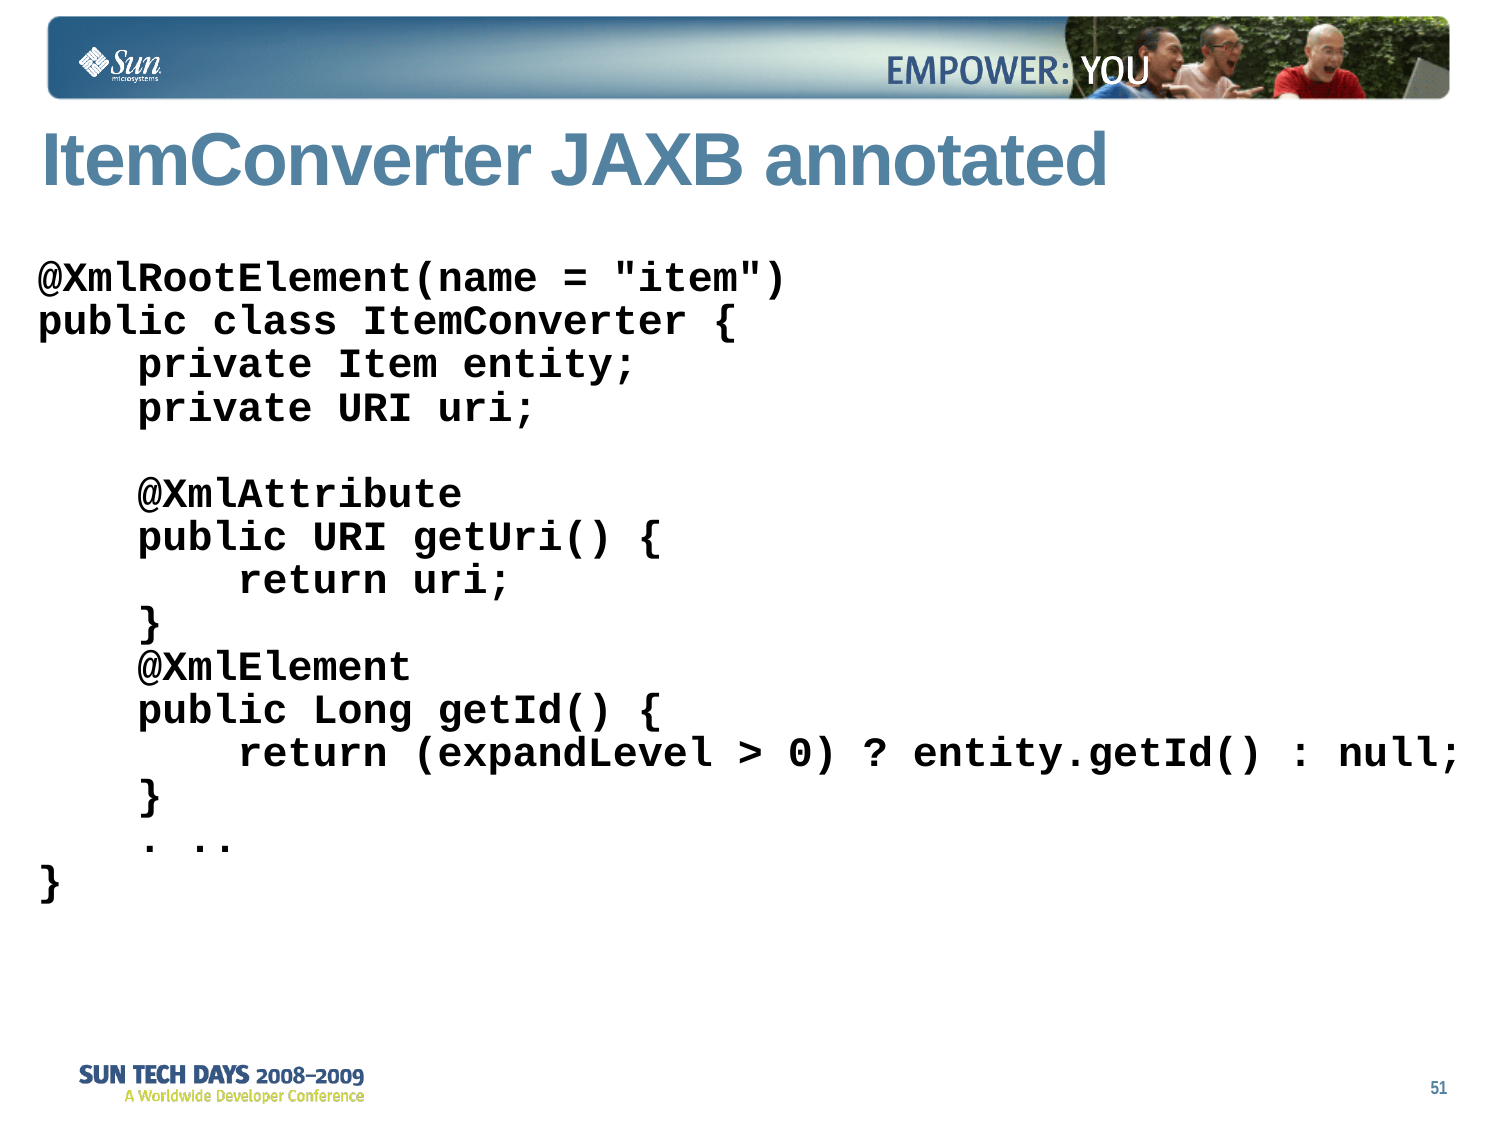

# ItemConverter JAXB annotated
@XmlRootElement(name = "item")
public class ItemConverter {
 private Item entity;
 private URI uri;
 @XmlAttribute
 public URI getUri() {
 return uri;
 }
 @XmlElement
 public Long getId() {
 return (expandLevel > 0) ? entity.getId() : null;
 }
 . ..
}